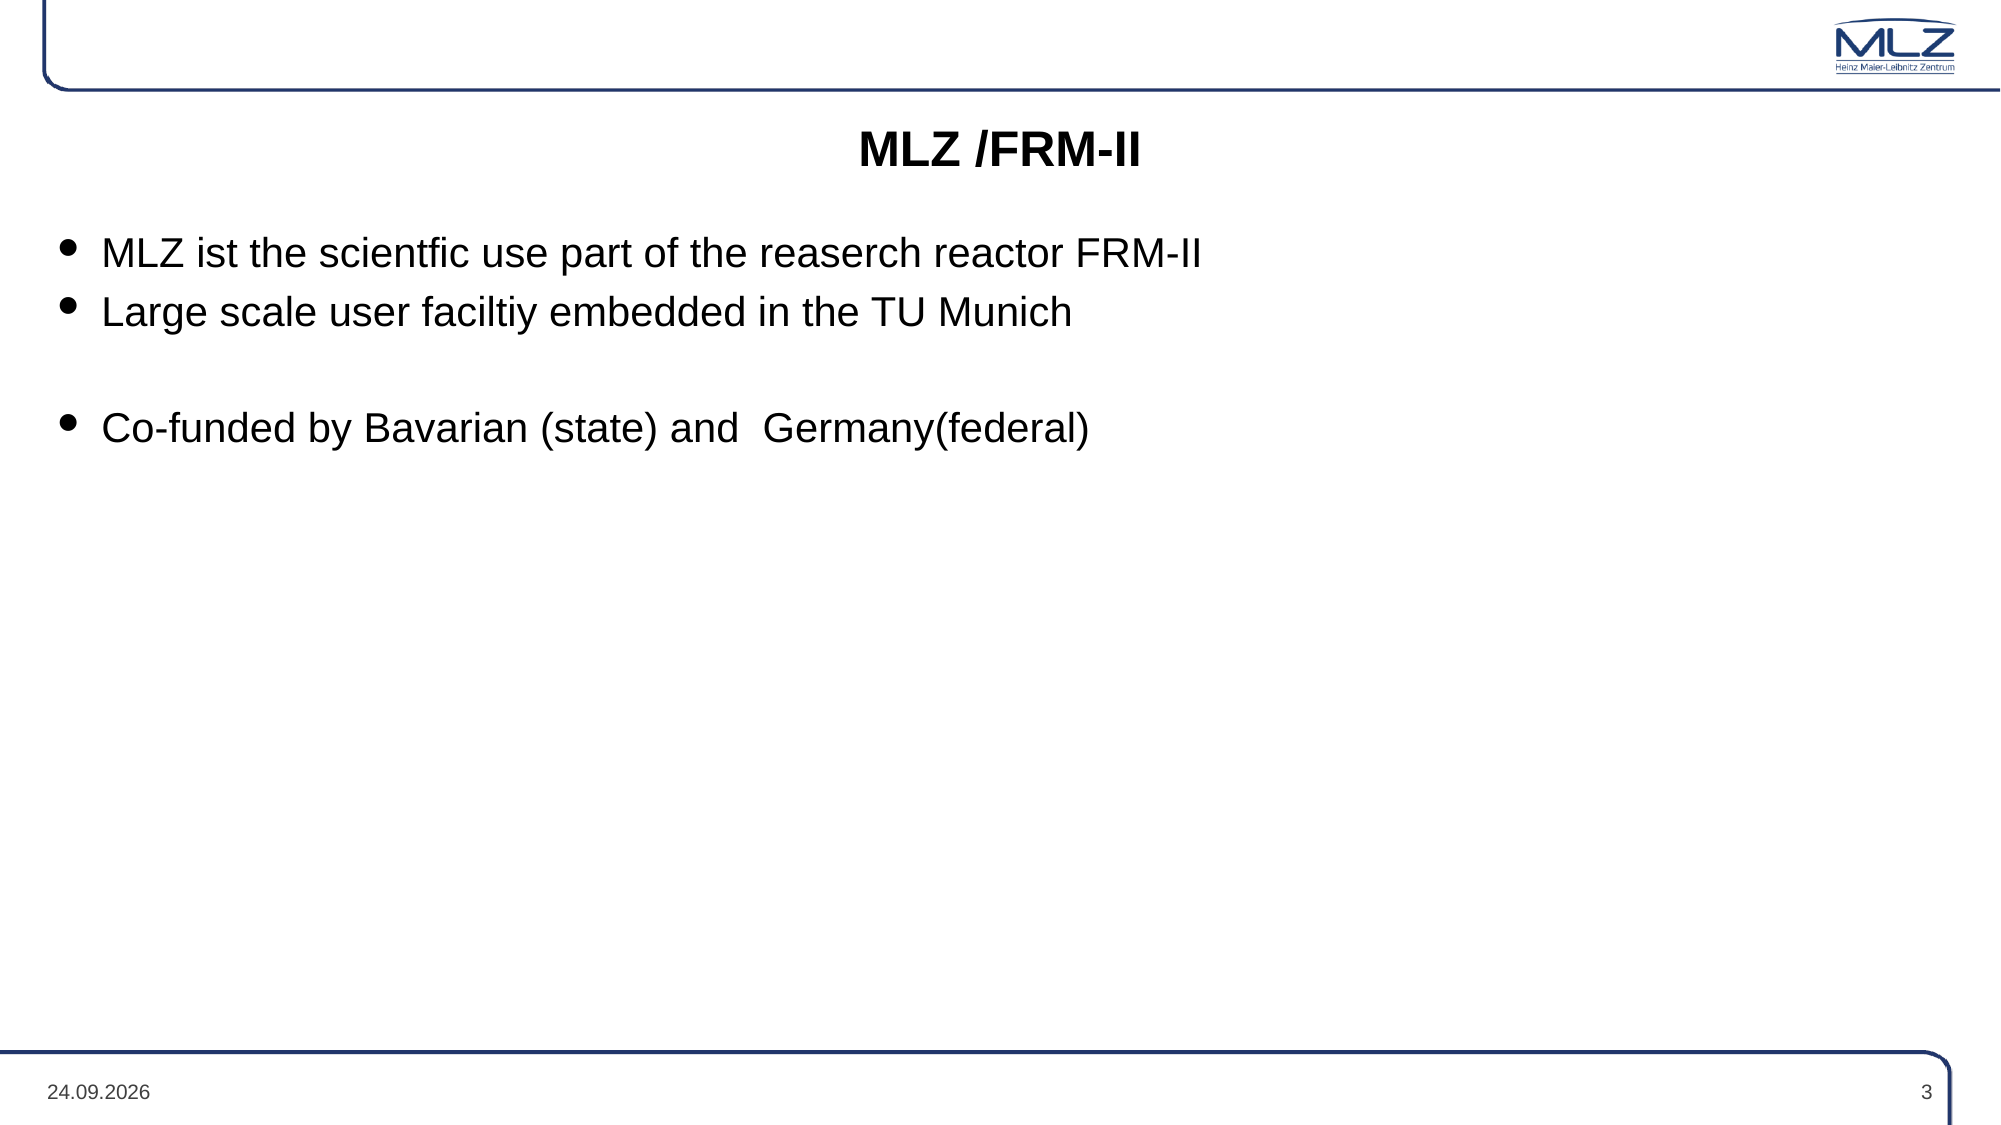

# MLZ /FRM-II
MLZ ist the scientfic use part of the reaserch reactor FRM-II
Large scale user faciltiy embedded in the TU Munich
Co-funded by Bavarian (state) and Germany(federal)